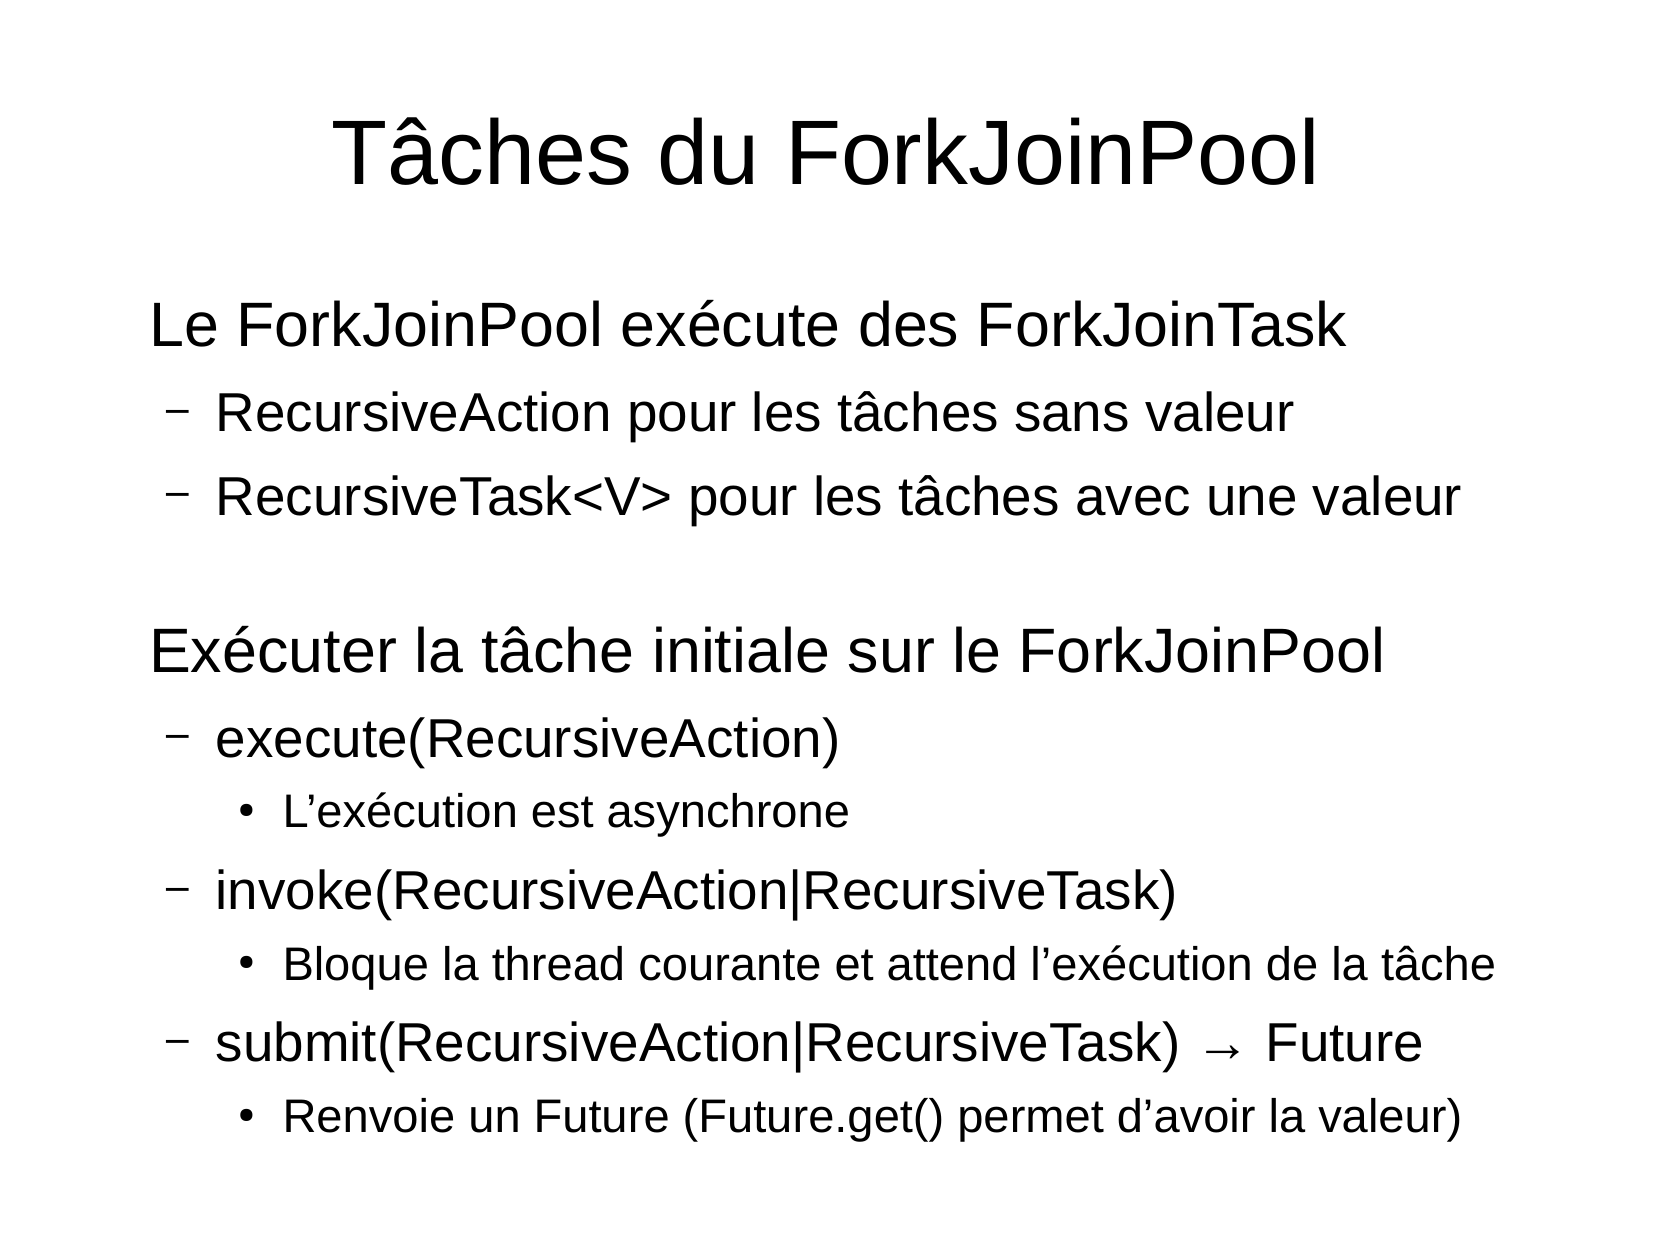

# Tâches du ForkJoinPool
Le ForkJoinPool exécute des ForkJoinTask
RecursiveAction pour les tâches sans valeur
RecursiveTask<V> pour les tâches avec une valeur
Exécuter la tâche initiale sur le ForkJoinPool
execute(RecursiveAction)
L’exécution est asynchrone
invoke(RecursiveAction|RecursiveTask)
Bloque la thread courante et attend l’exécution de la tâche
submit(RecursiveAction|RecursiveTask) → Future
Renvoie un Future (Future.get() permet d’avoir la valeur)